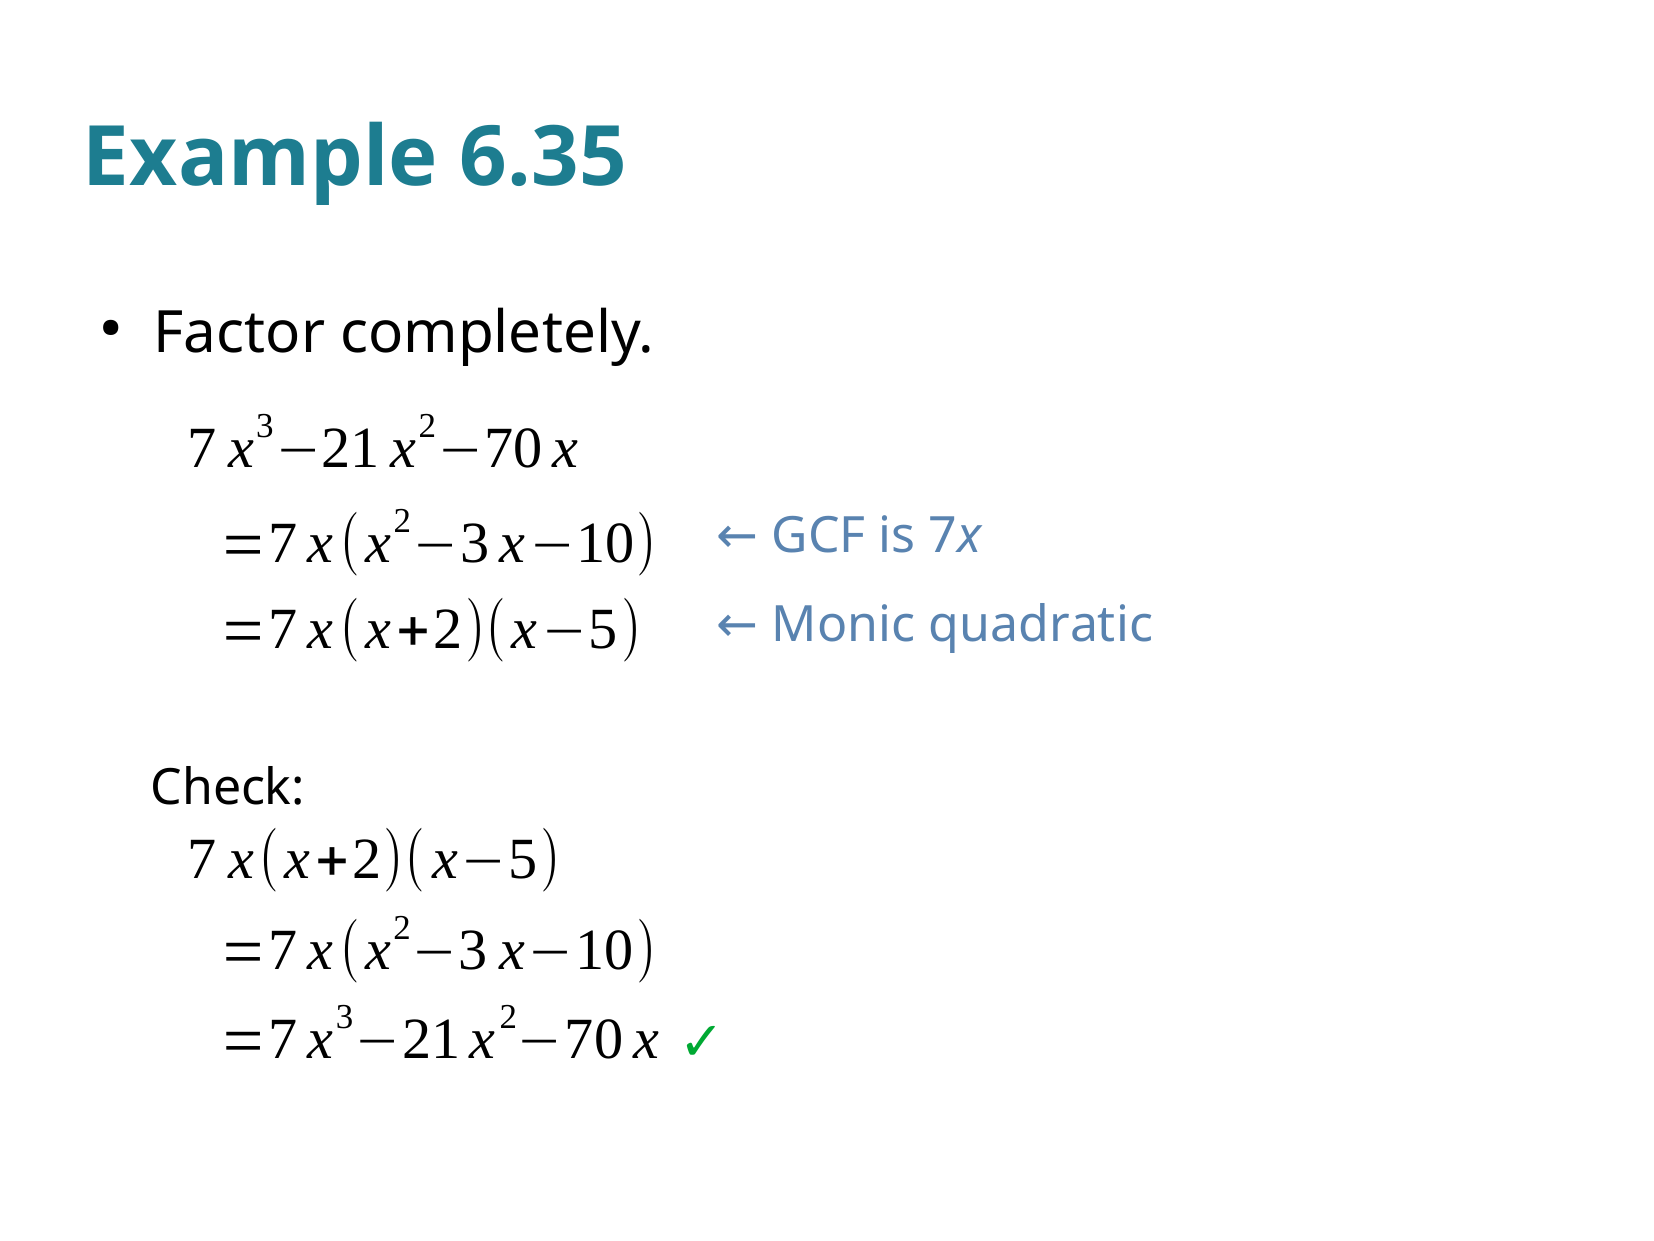

# Example 6.35
Factor completely.
← GCF is 7x
← Monic quadratic
Check:
✓